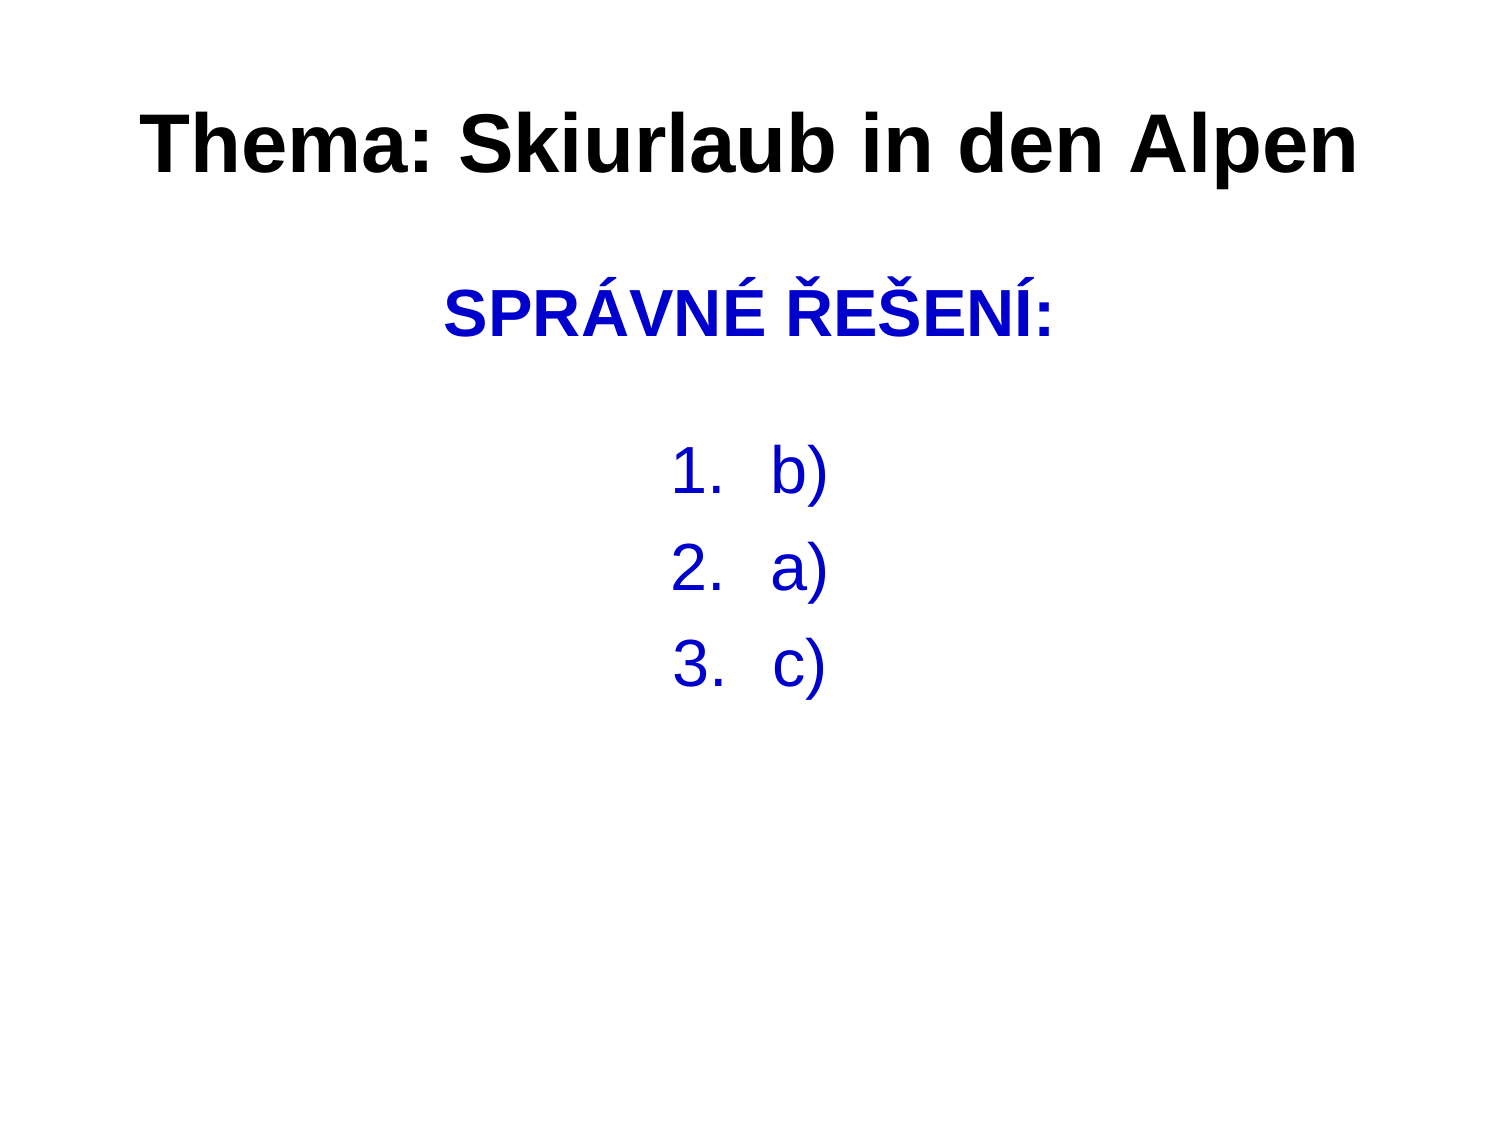

# Thema: Skiurlaub in den Alpen
SPRÁVNÉ ŘEŠENÍ:
b)
a)
c)